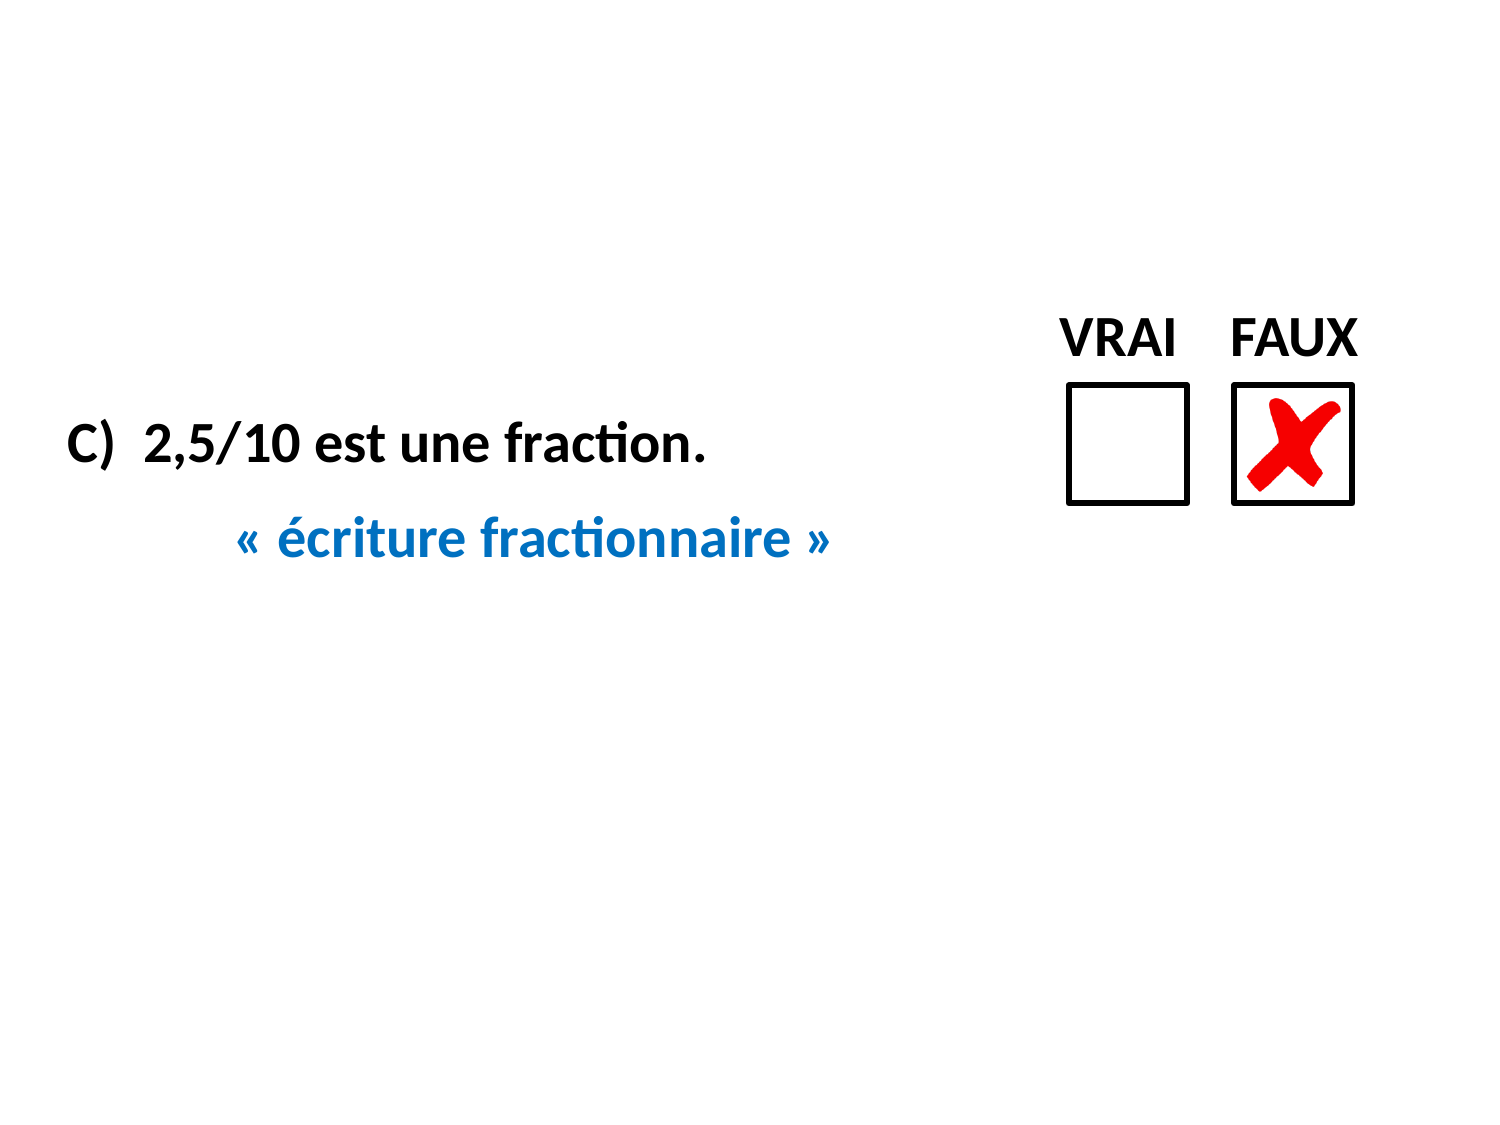

VRAI FAUX
C) 2,5/10 est une fraction.
« écriture fractionnaire »